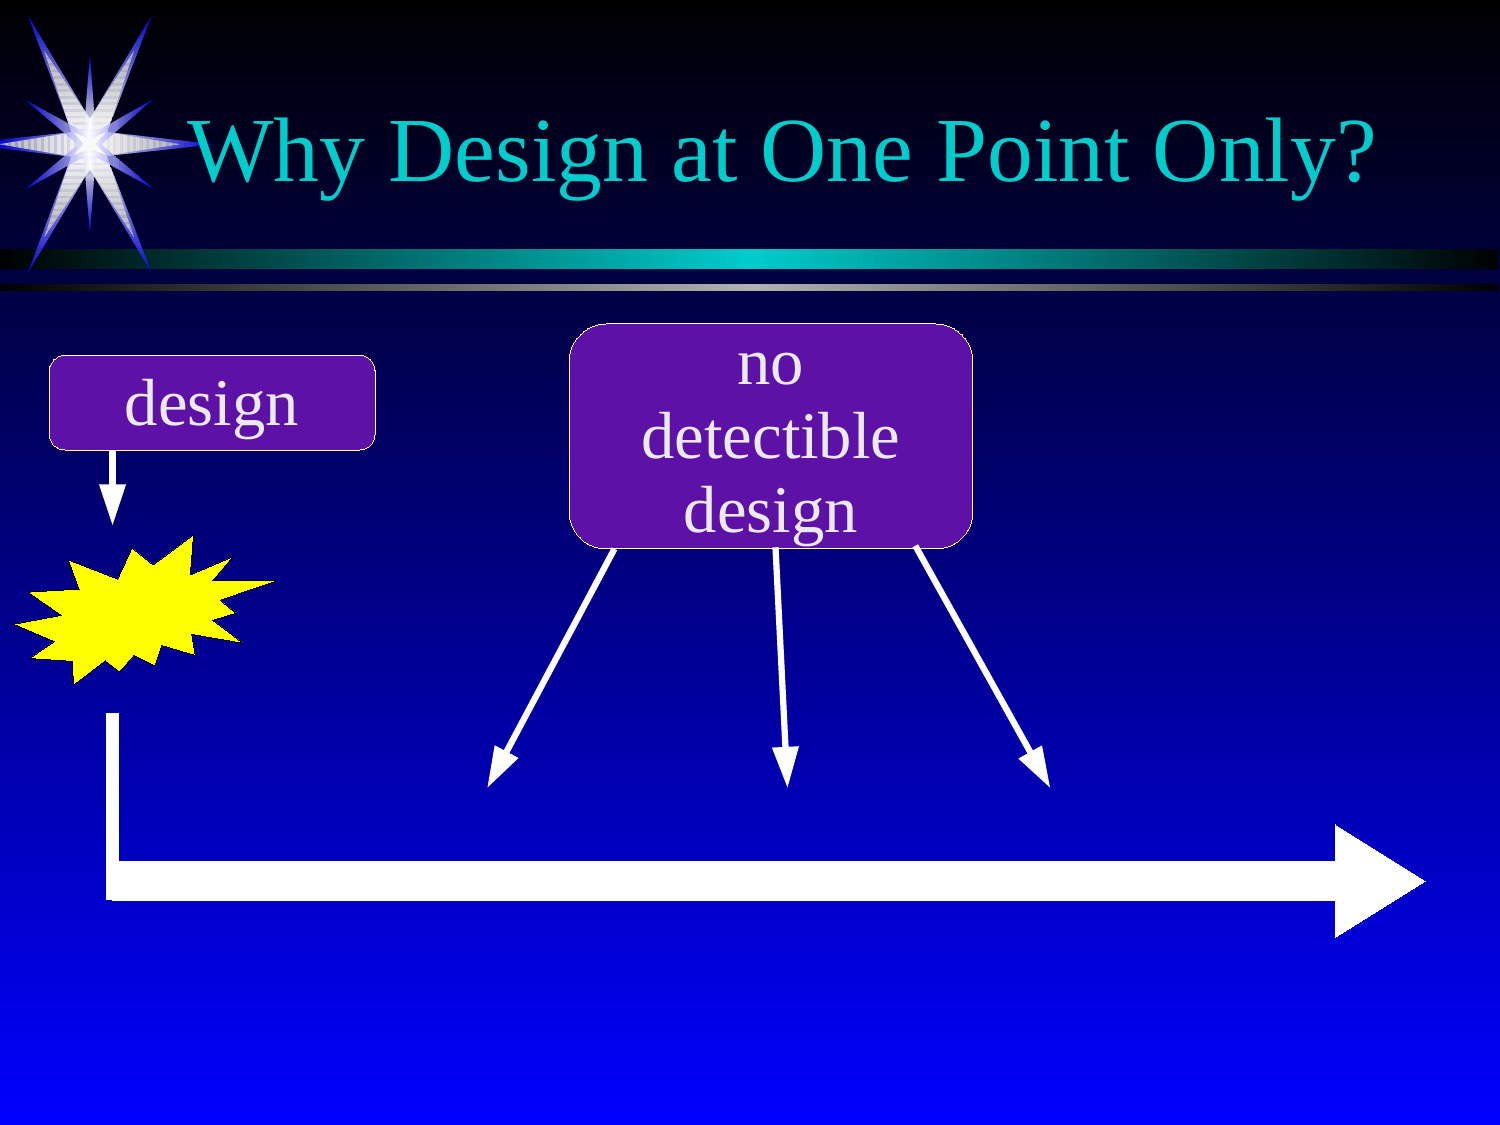

# Why Design at One Point Only?
no
detectible
design
design